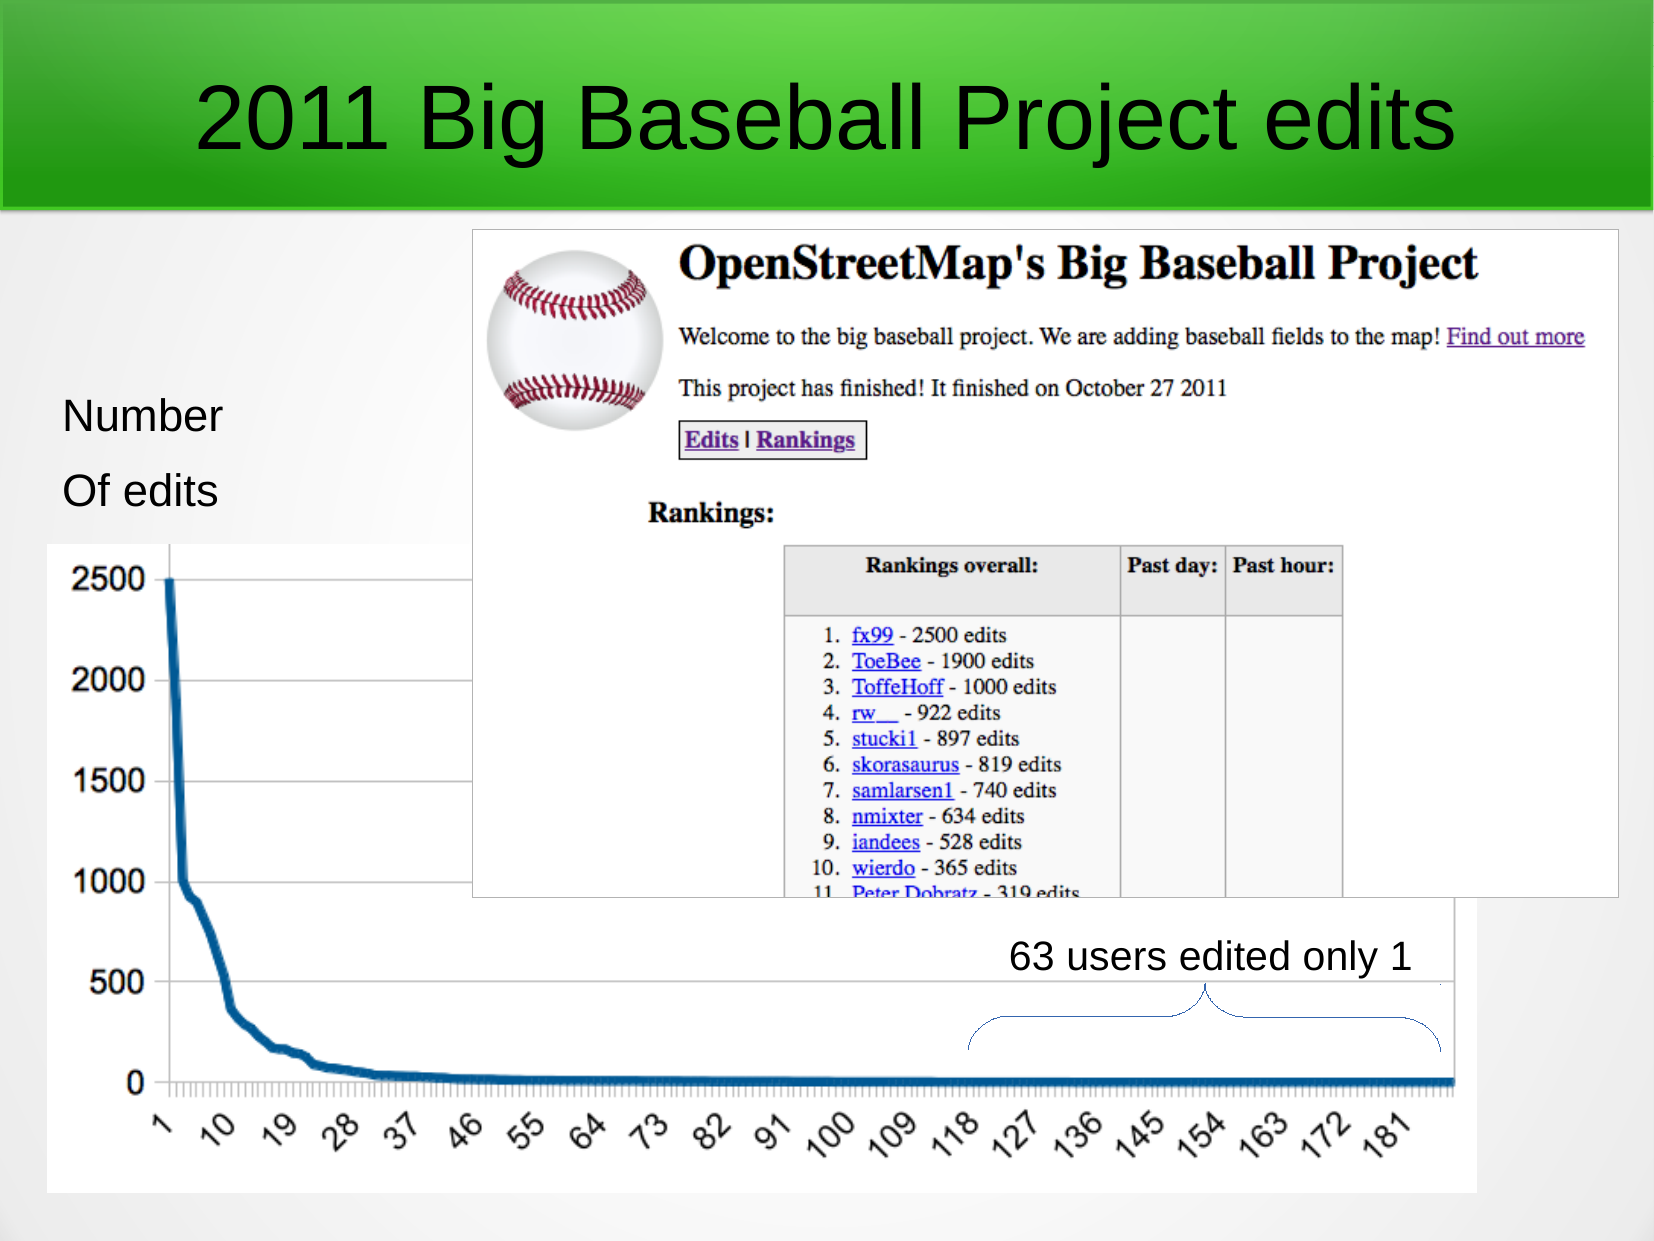

# 2011 Big Baseball Project edits
Number
Of edits
63 users edited only 1